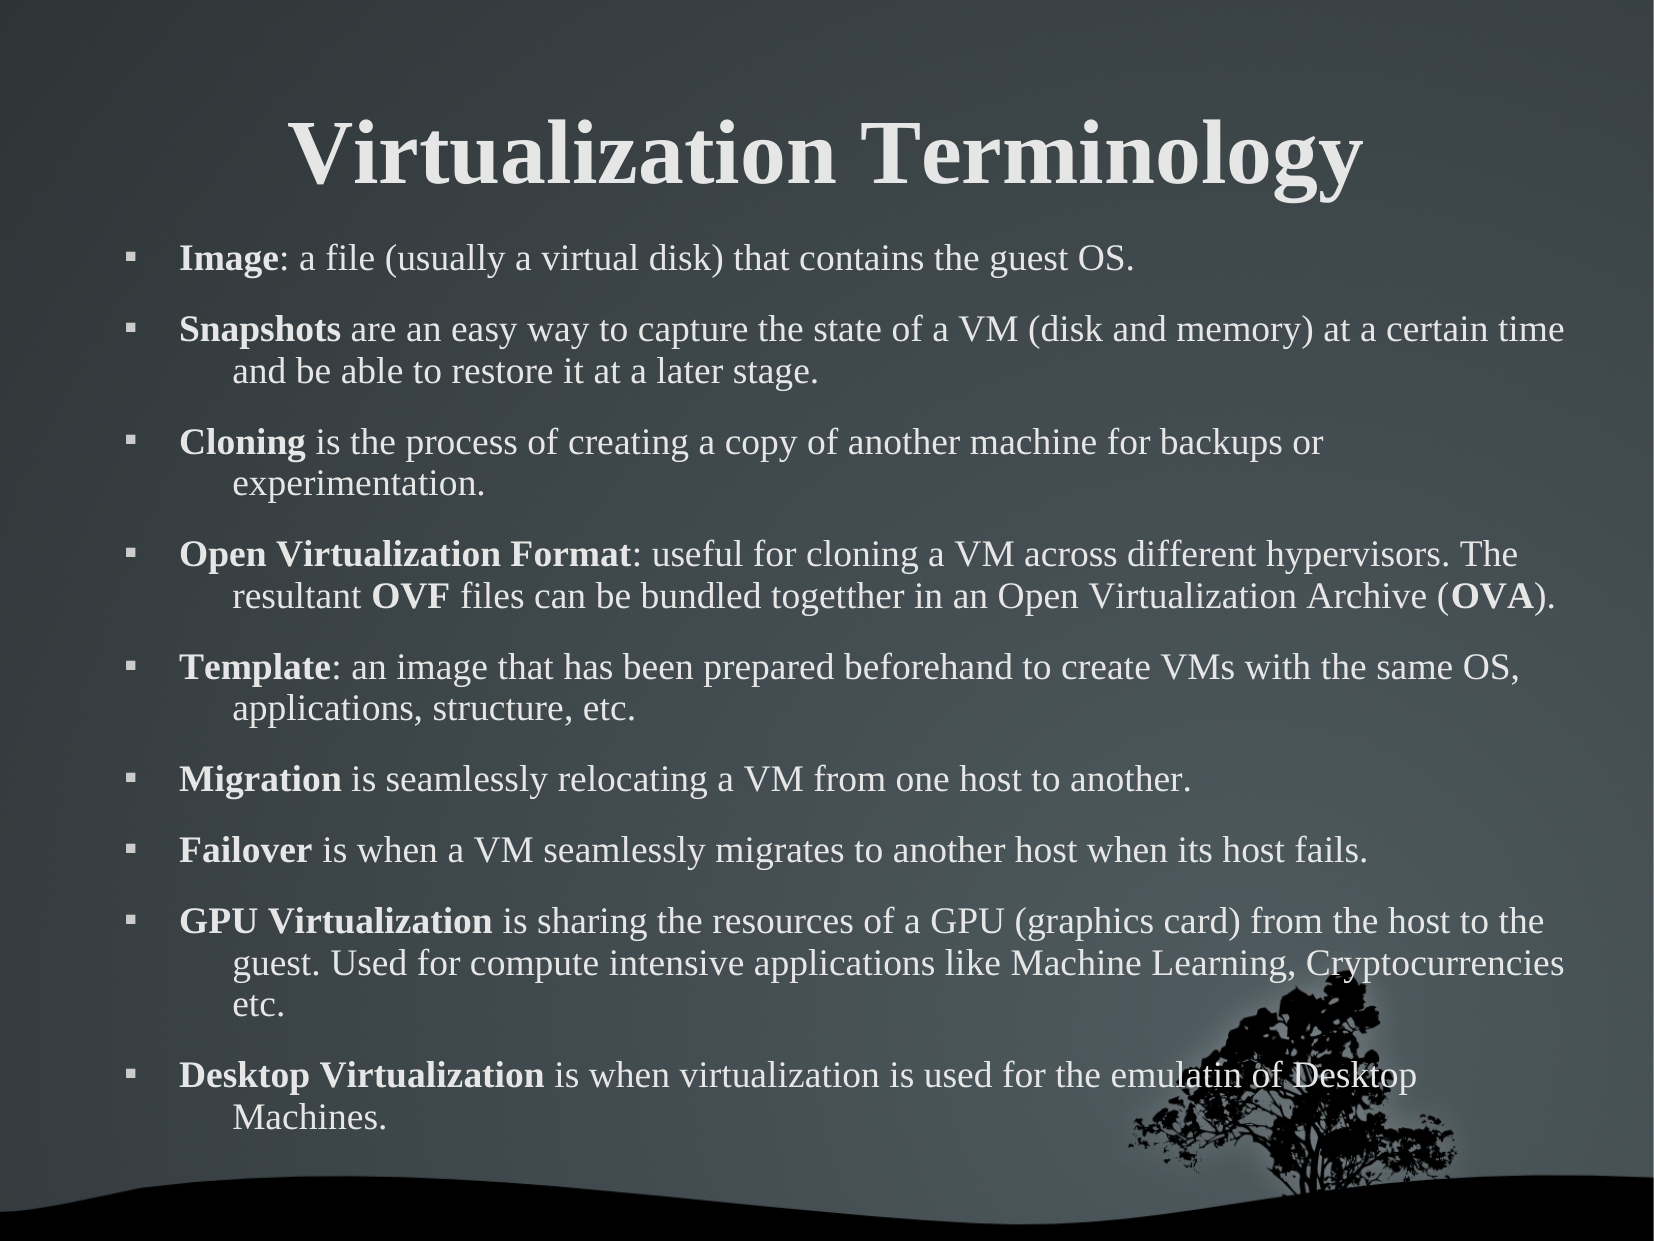

# Virtualization Terminology
Image: a file (usually a virtual disk) that contains the guest OS.
Snapshots are an easy way to capture the state of a VM (disk and memory) at a certain time and be able to restore it at a later stage.
Cloning is the process of creating a copy of another machine for backups or experimentation.
Open Virtualization Format: useful for cloning a VM across different hypervisors. The resultant OVF files can be bundled togetther in an Open Virtualization Archive (OVA).
Template: an image that has been prepared beforehand to create VMs with the same OS, applications, structure, etc.
Migration is seamlessly relocating a VM from one host to another.
Failover is when a VM seamlessly migrates to another host when its host fails.
GPU Virtualization is sharing the resources of a GPU (graphics card) from the host to the guest. Used for compute intensive applications like Machine Learning, Cryptocurrencies etc.
Desktop Virtualization is when virtualization is used for the emulatin of Desktop Machines.